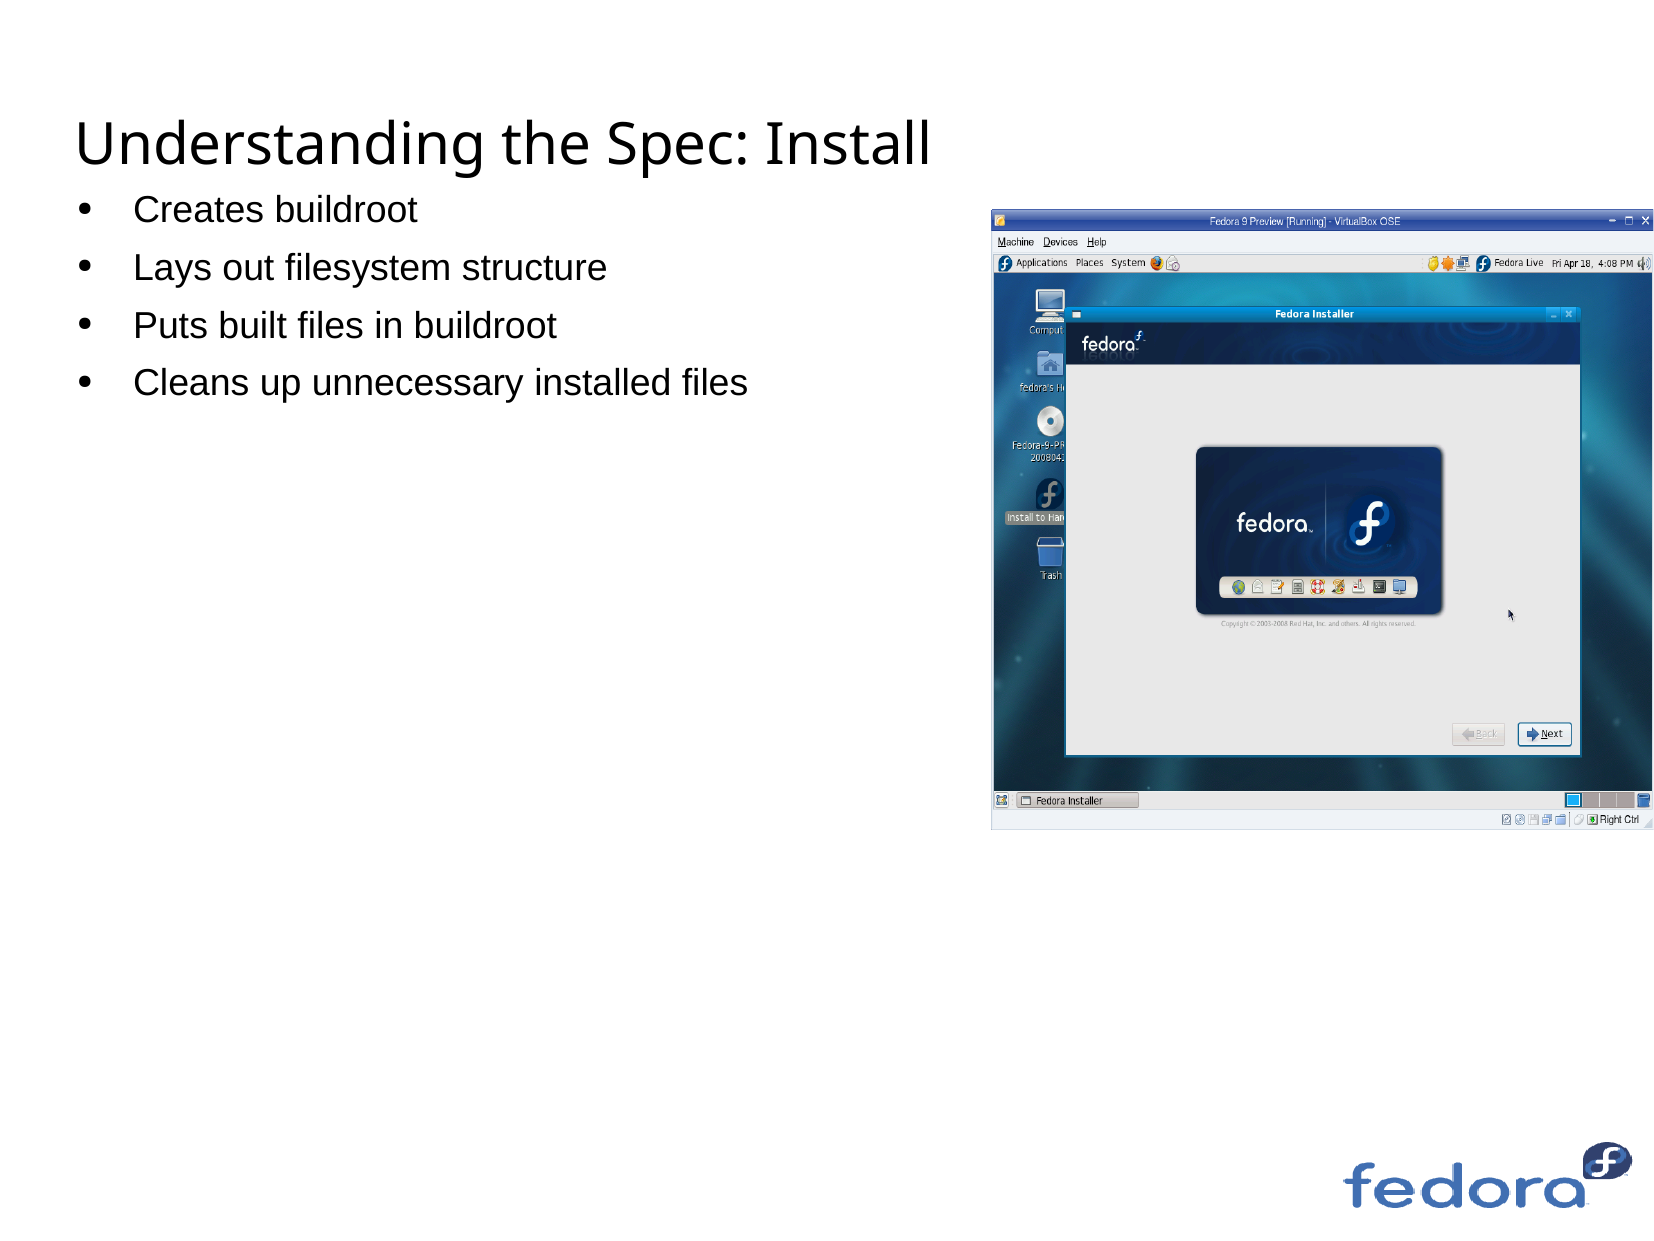

# Understanding the Spec: Install
Creates buildroot
Lays out filesystem structure
Puts built files in buildroot
Cleans up unnecessary installed files